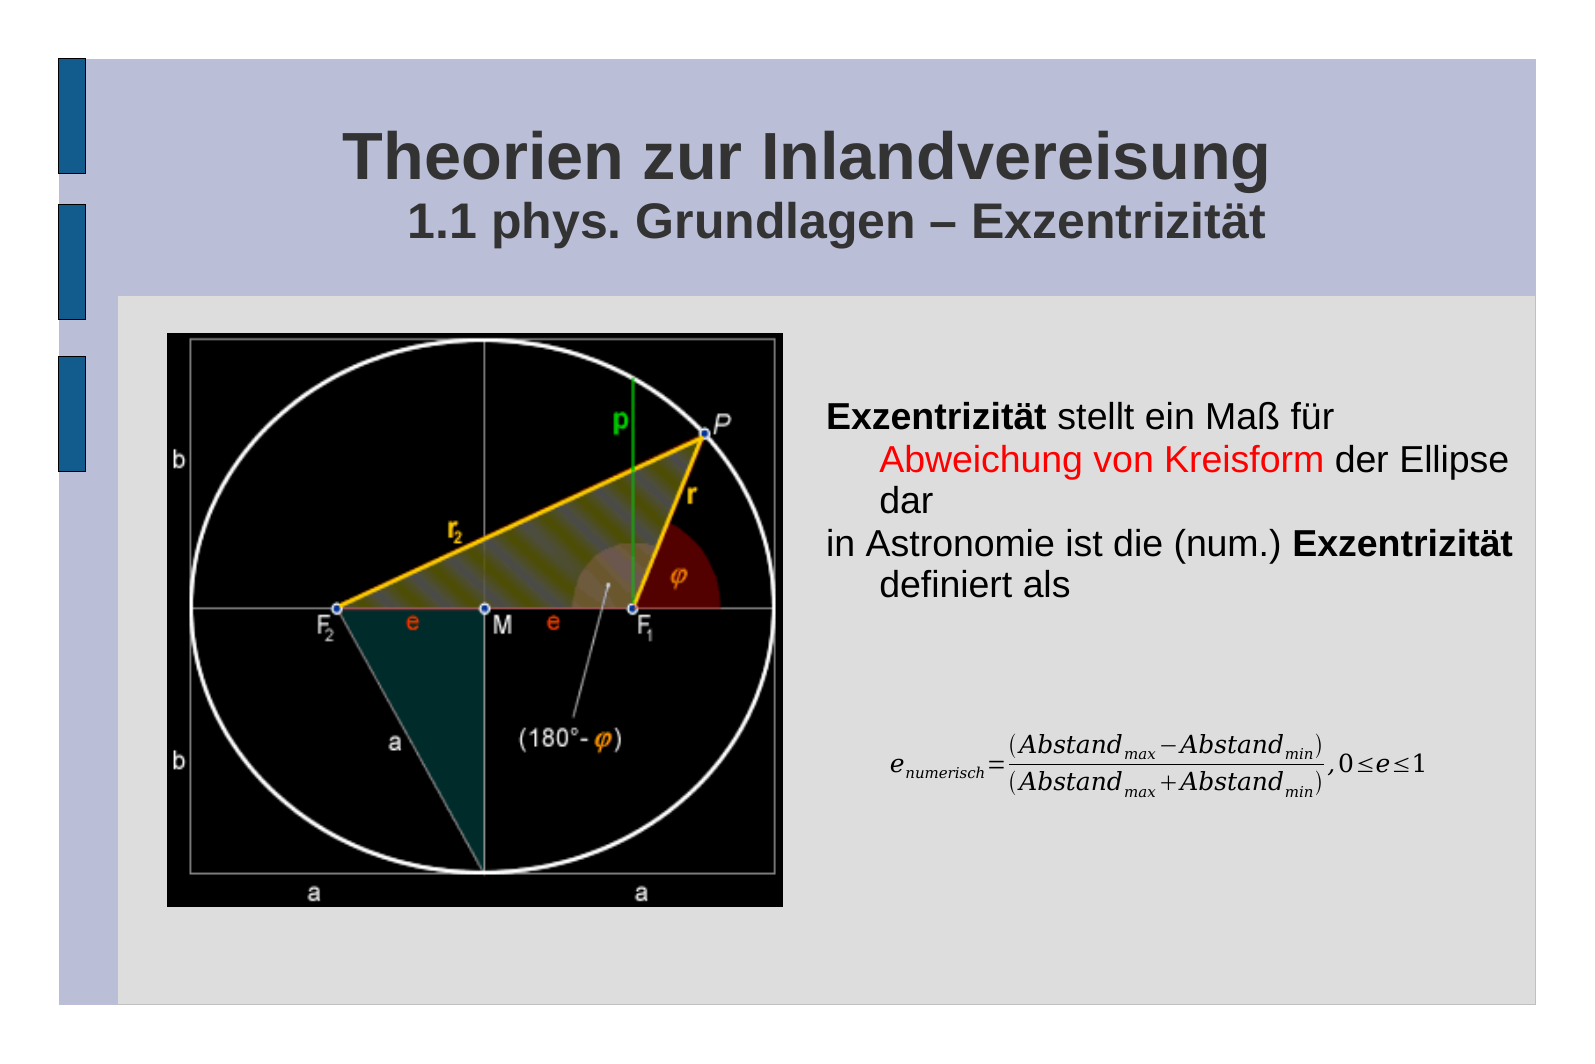

# Theorien zur Inlandvereisung 1.1 phys. Grundlagen – Exzentrizität
Exzentrizität stellt ein Maß für Abweichung von Kreisform der Ellipse dar
in Astronomie ist die (num.) Exzentrizität definiert als